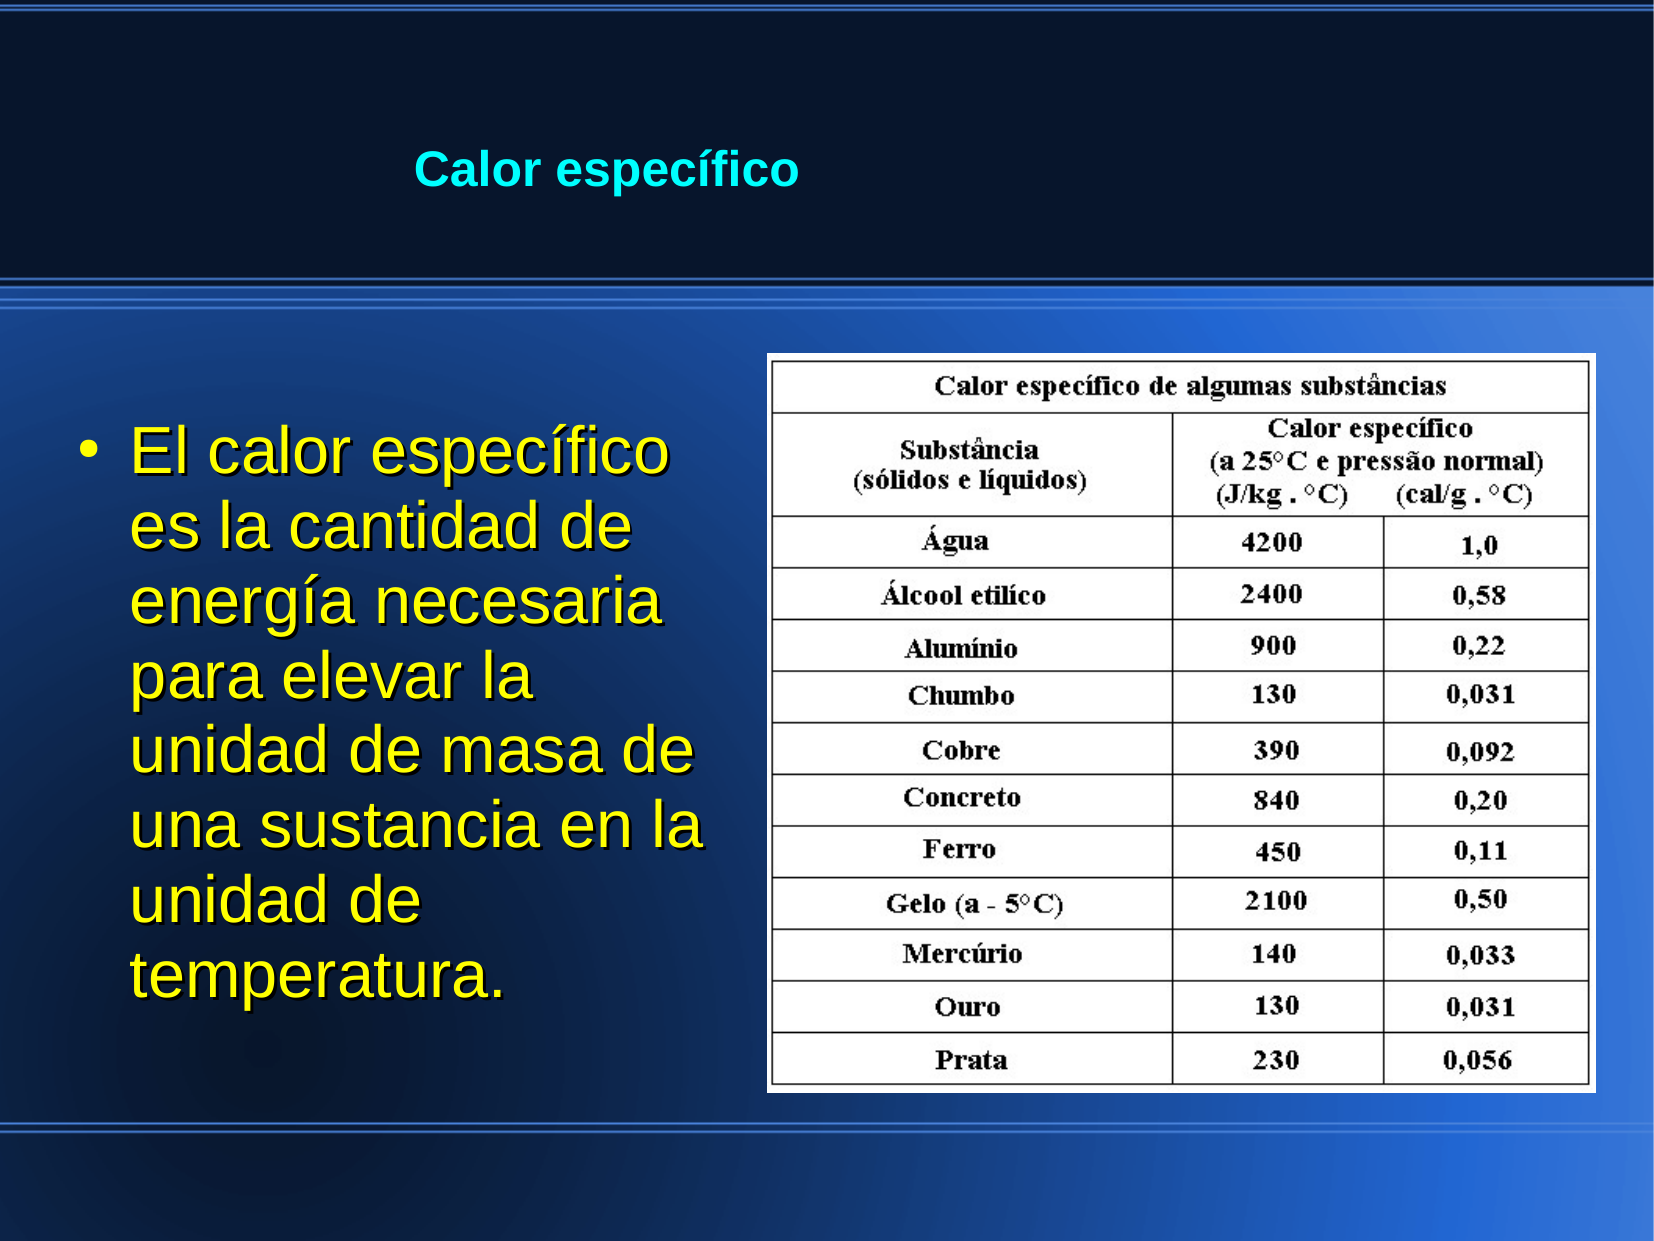

# Calor específico
El calor específico es la cantidad de energía necesaria para elevar la unidad de masa de una sustancia en la unidad de temperatura.